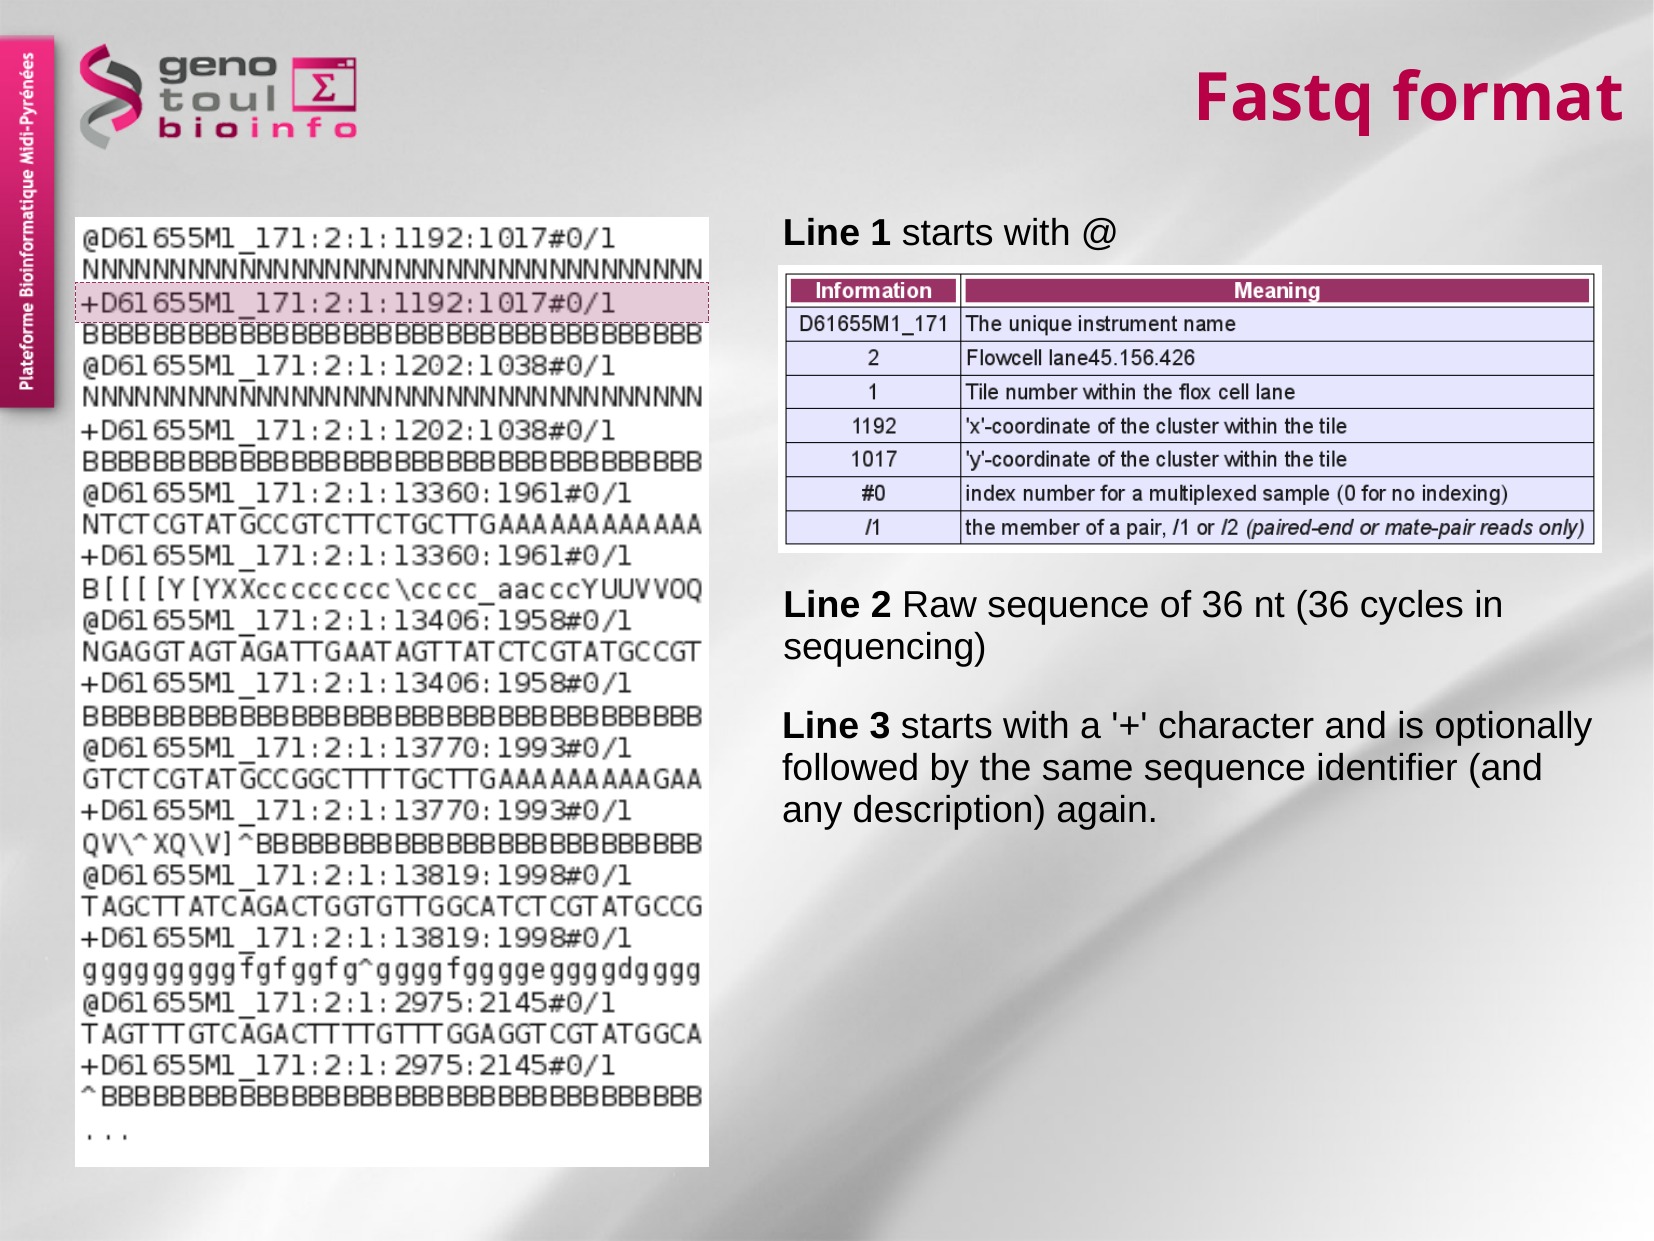

# Fastq format
Line 1 starts with @
Line 2 Raw sequence of 36 nt (36 cycles in sequencing)
Line 3 starts with a '+' character and is optionally followed by the same sequence identifier (and any description) again.